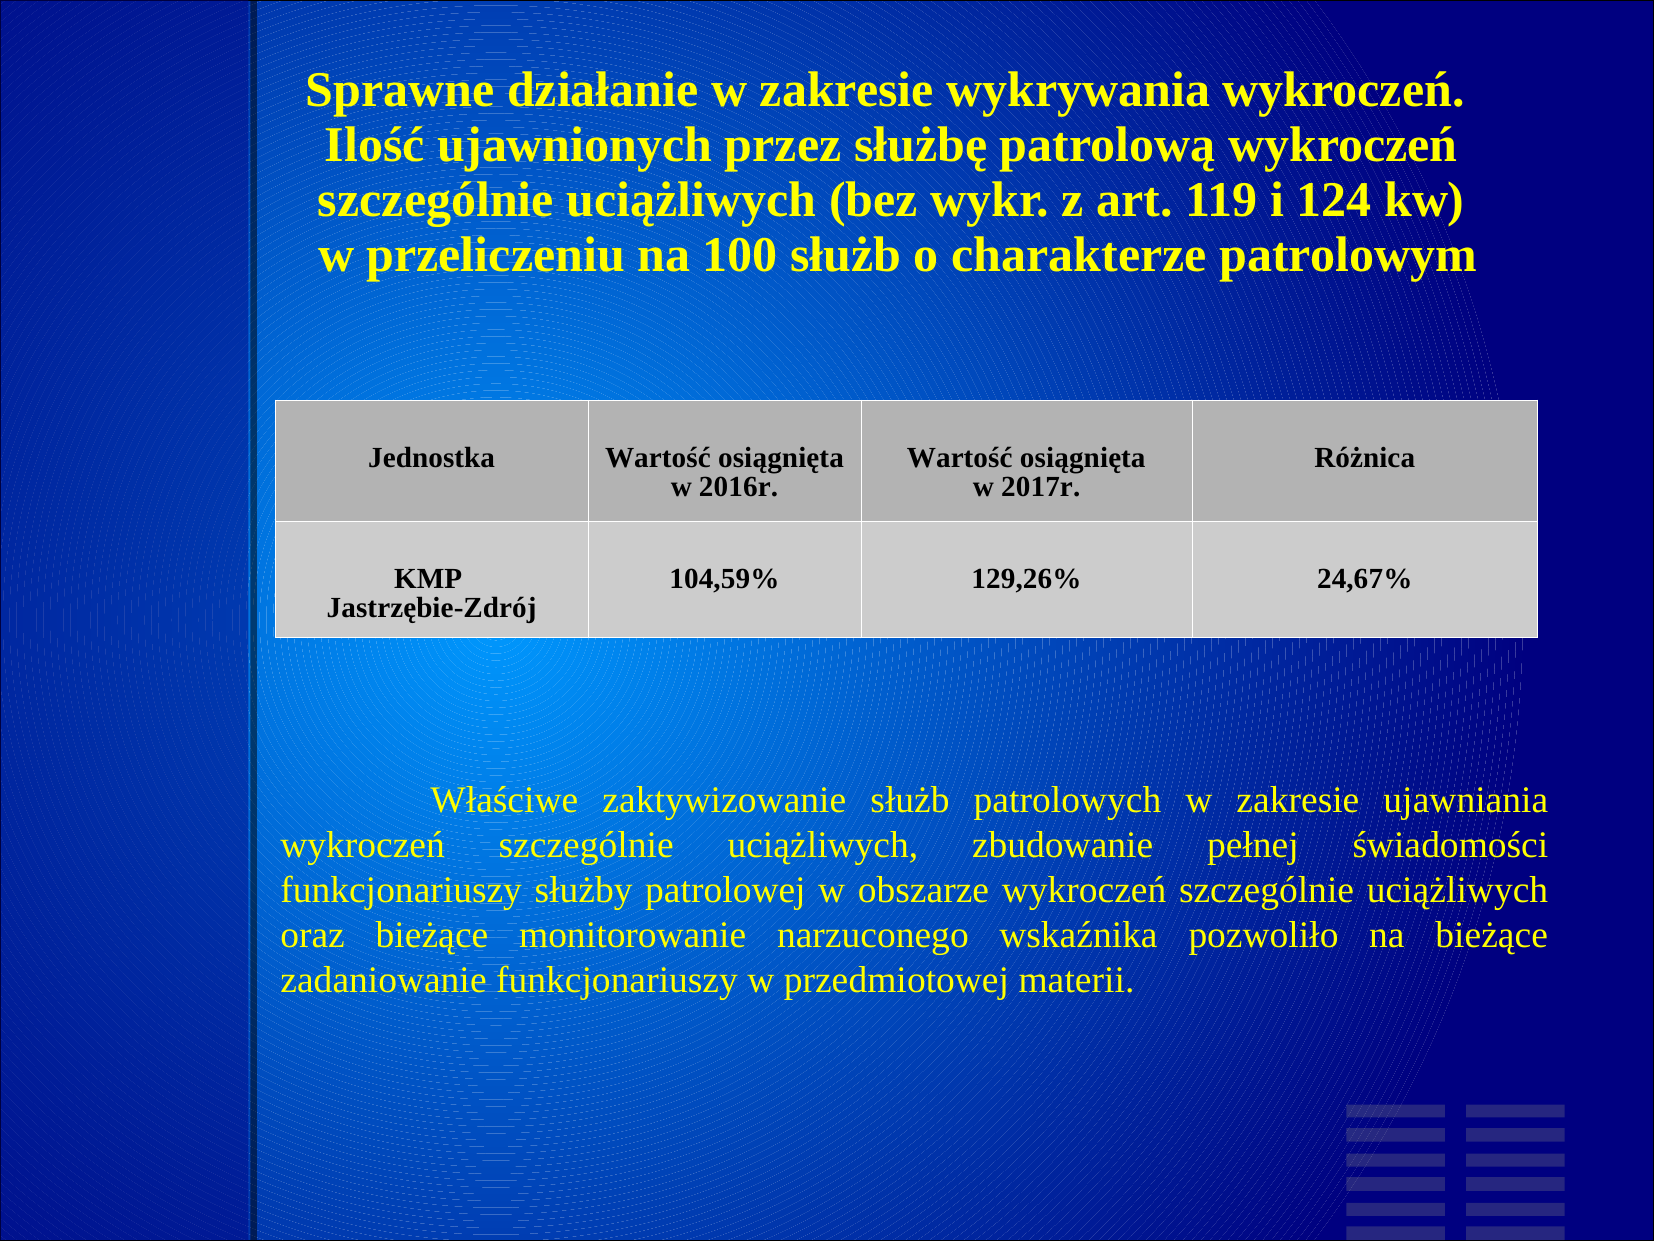

# Sprawne działanie w zakresie wykrywania wykroczeń. Ilość ujawnionych przez służbę patrolową wykroczeń szczególnie uciążliwych (bez wykr. z art. 119 i 124 kw) w przeliczeniu na 100 służb o charakterze patrolowym
| Jednostka | Wartość osiągnięta w 2016r. | Wartość osiągnięta w 2017r. | Różnica |
| --- | --- | --- | --- |
| KMP Jastrzębie-Zdrój | 104,59% | 129,26% | 24,67% |
	Właściwe zaktywizowanie służb patrolowych w zakresie ujawniania wykroczeń szczególnie uciążliwych, zbudowanie pełnej świadomości funkcjonariuszy służby patrolowej w obszarze wykroczeń szczególnie uciążliwych oraz bieżące monitorowanie narzuconego wskaźnika pozwoliło na bieżące zadaniowanie funkcjonariuszy w przedmiotowej materii.